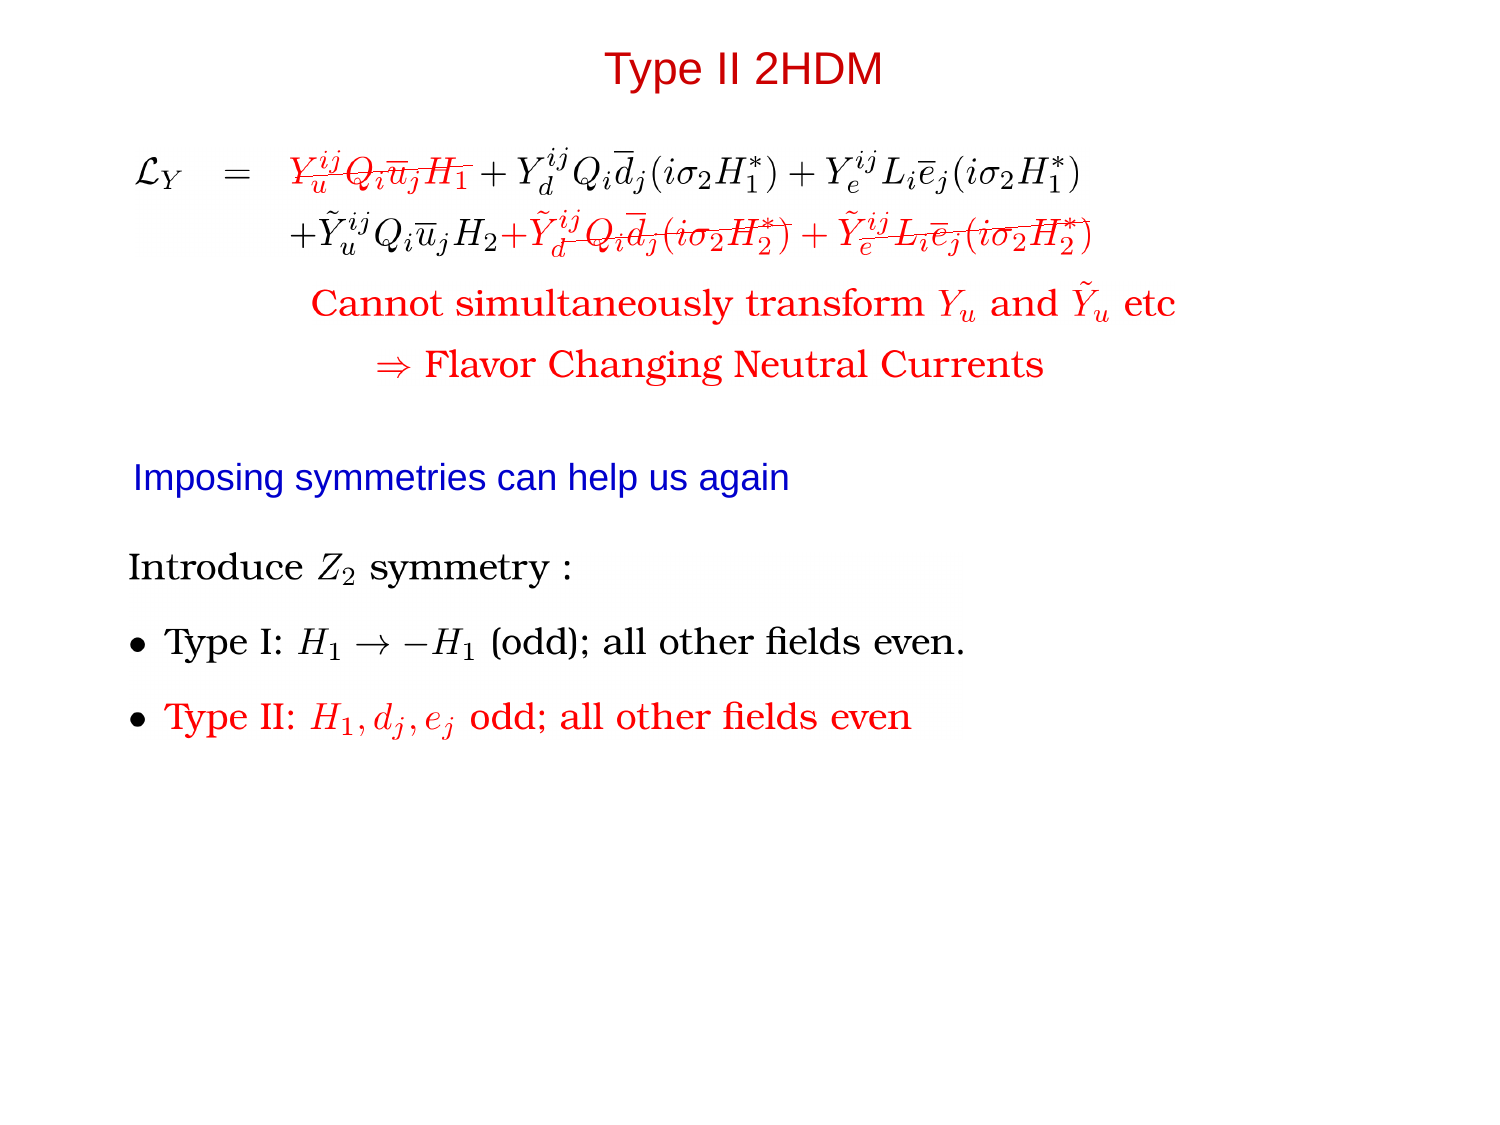

Type II 2HDM
Imposing symmetries can help us again